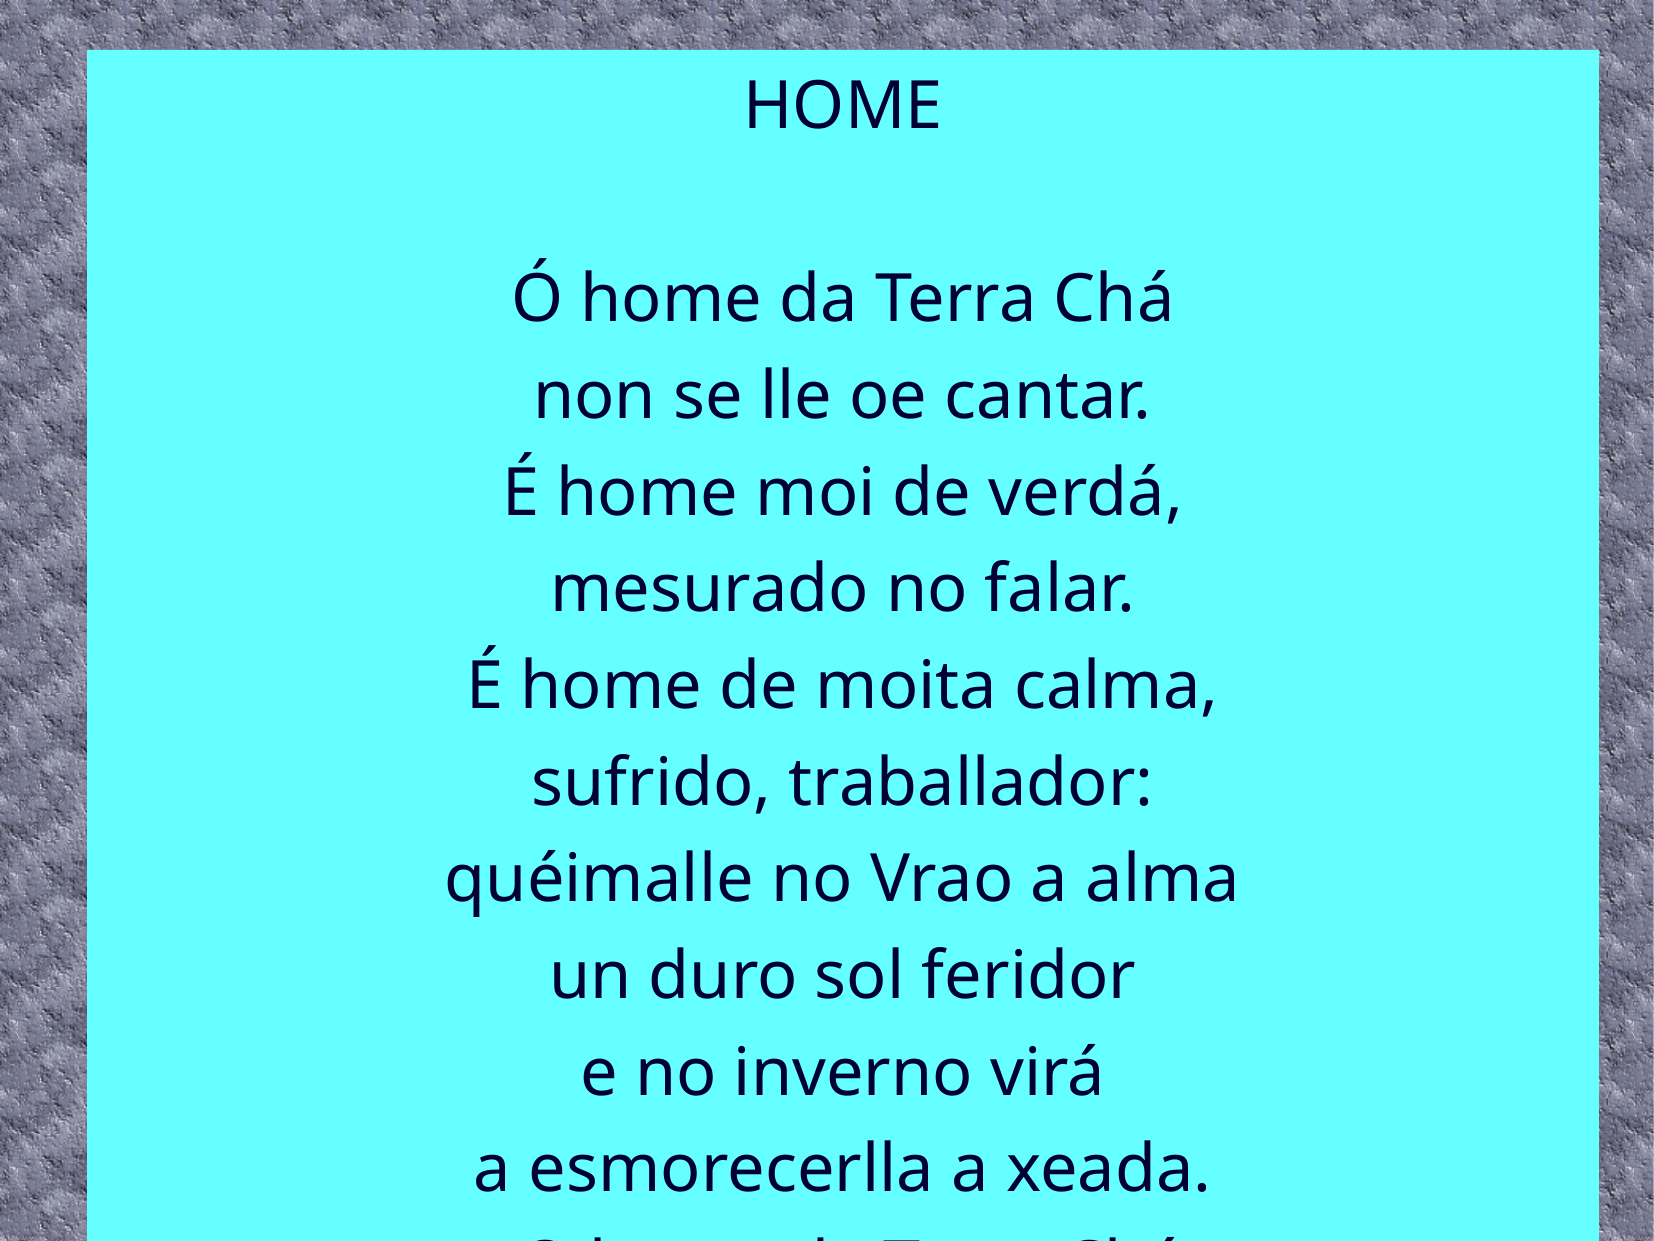

HOME
Ó home da Terra Chá
non se lle oe cantar.
É home moi de verdá,
mesurado no falar.
É home de moita calma,
sufrido, traballador:
quéimalle no Vrao a alma
un duro sol feridor
e no inverno virá
a esmorecerlla a xeada.
¡O home da Terra Chá
ten a alma mancada!